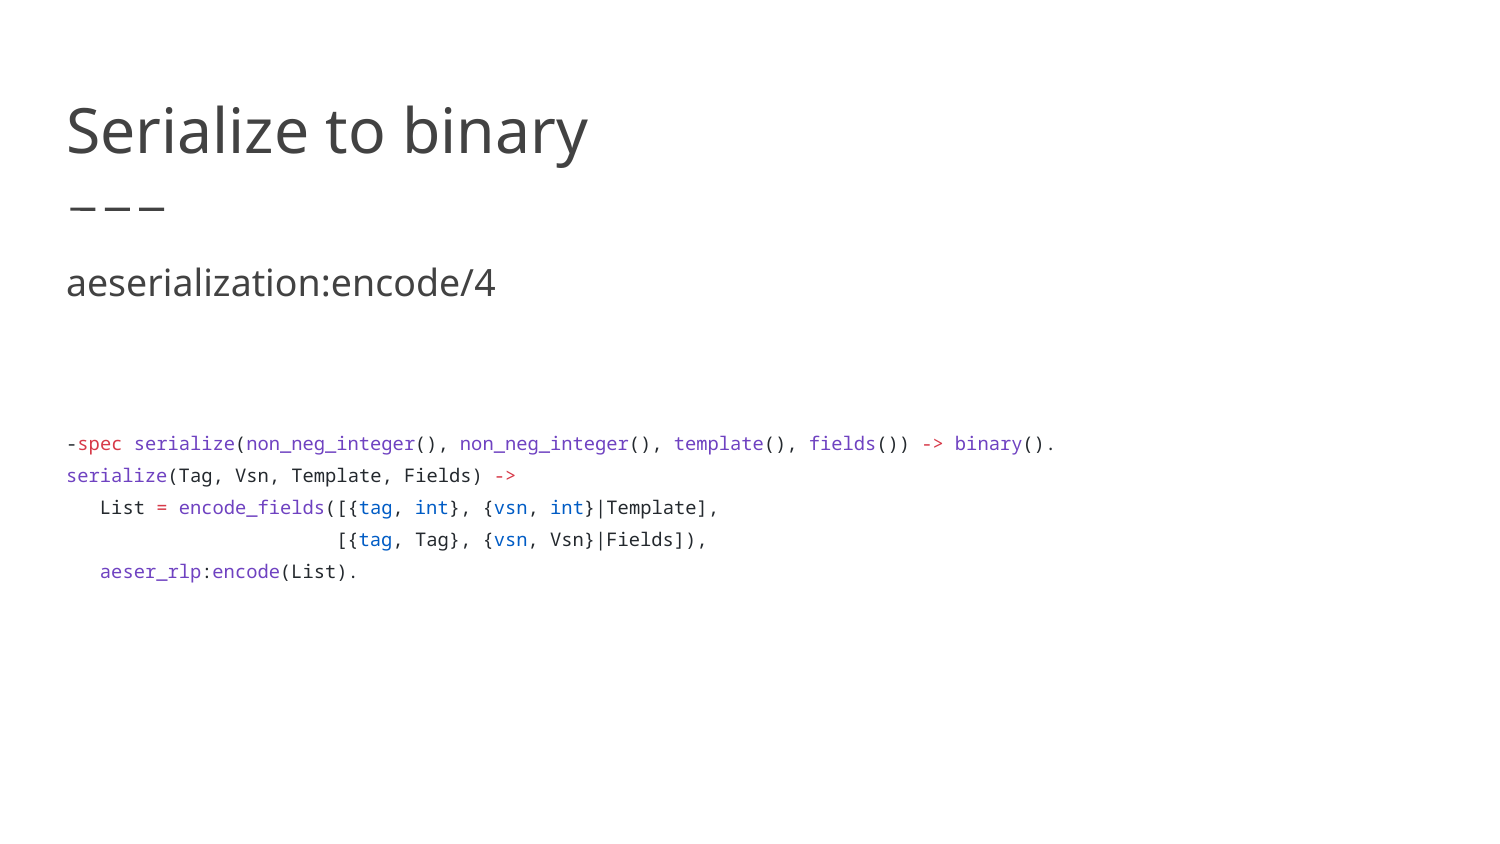

# Serialize to binary
aeserialization:encode/4
-spec serialize(non_neg_integer(), non_neg_integer(), template(), fields()) -> binary().
serialize(Tag, Vsn, Template, Fields) ->
 List = encode_fields([{tag, int}, {vsn, int}|Template],
 [{tag, Tag}, {vsn, Vsn}|Fields]),
 aeser_rlp:encode(List).